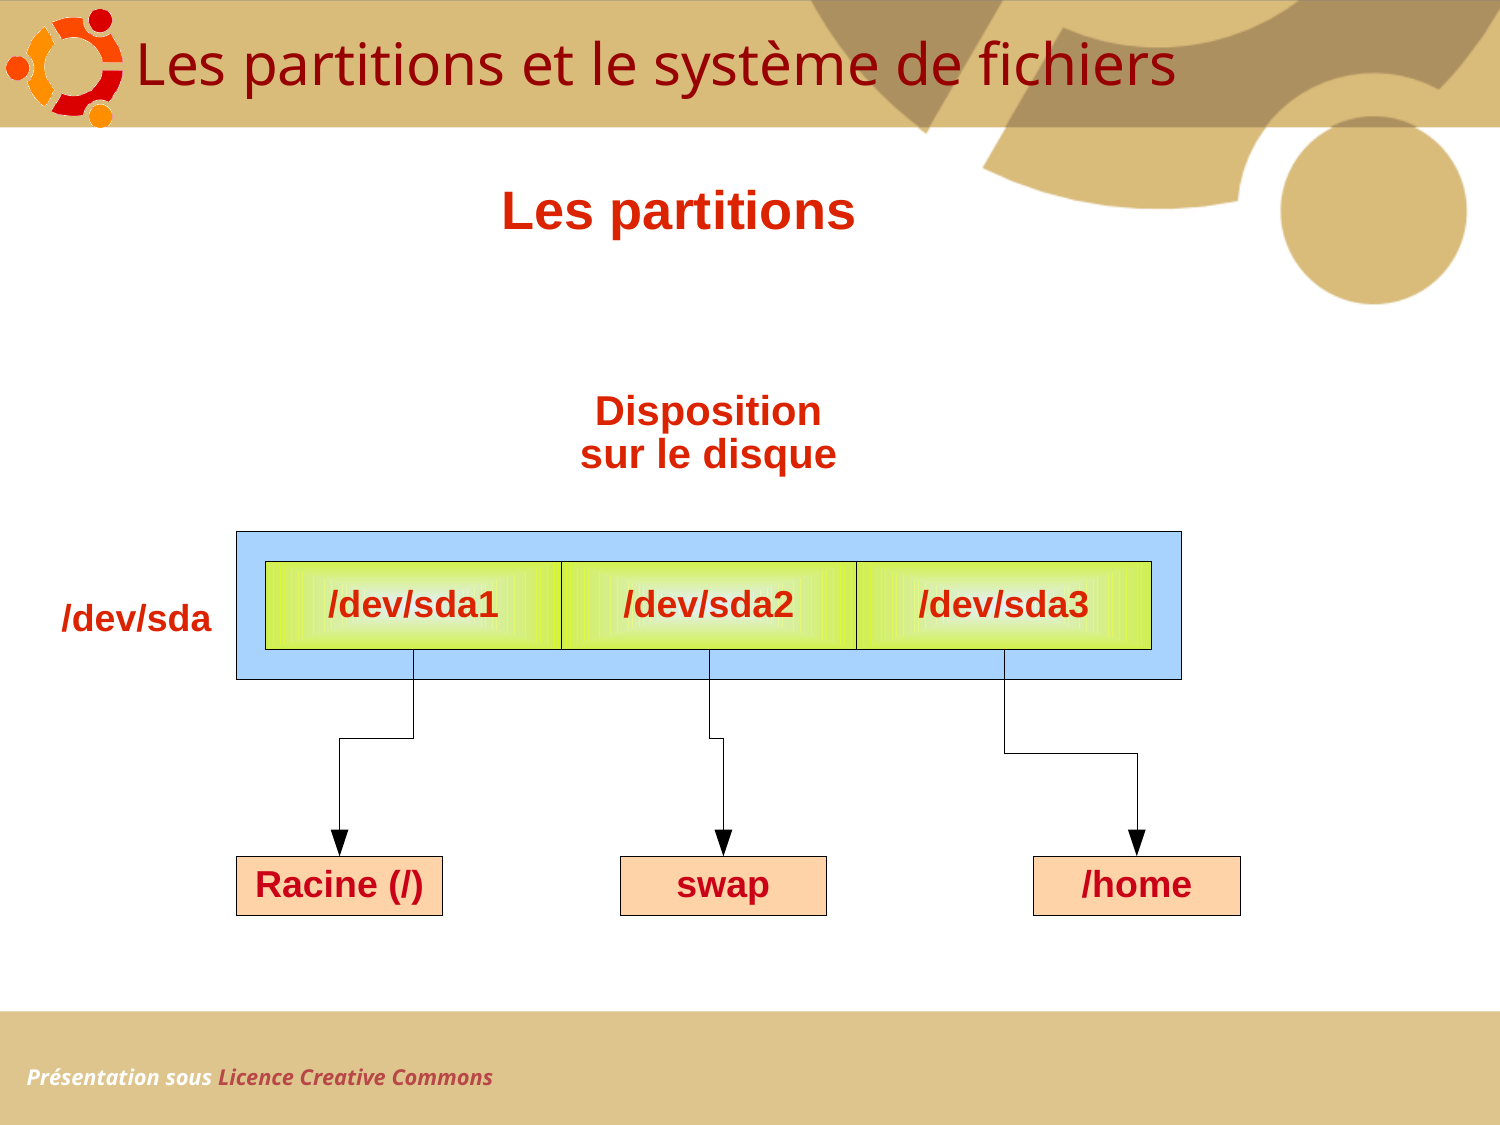

# Les partitions et le système de fichiers
Les partitions
Disposition sur le disque
/dev/sda1
/dev/sda2
/dev/sda3
/dev/sda
Racine (/)
swap
/home